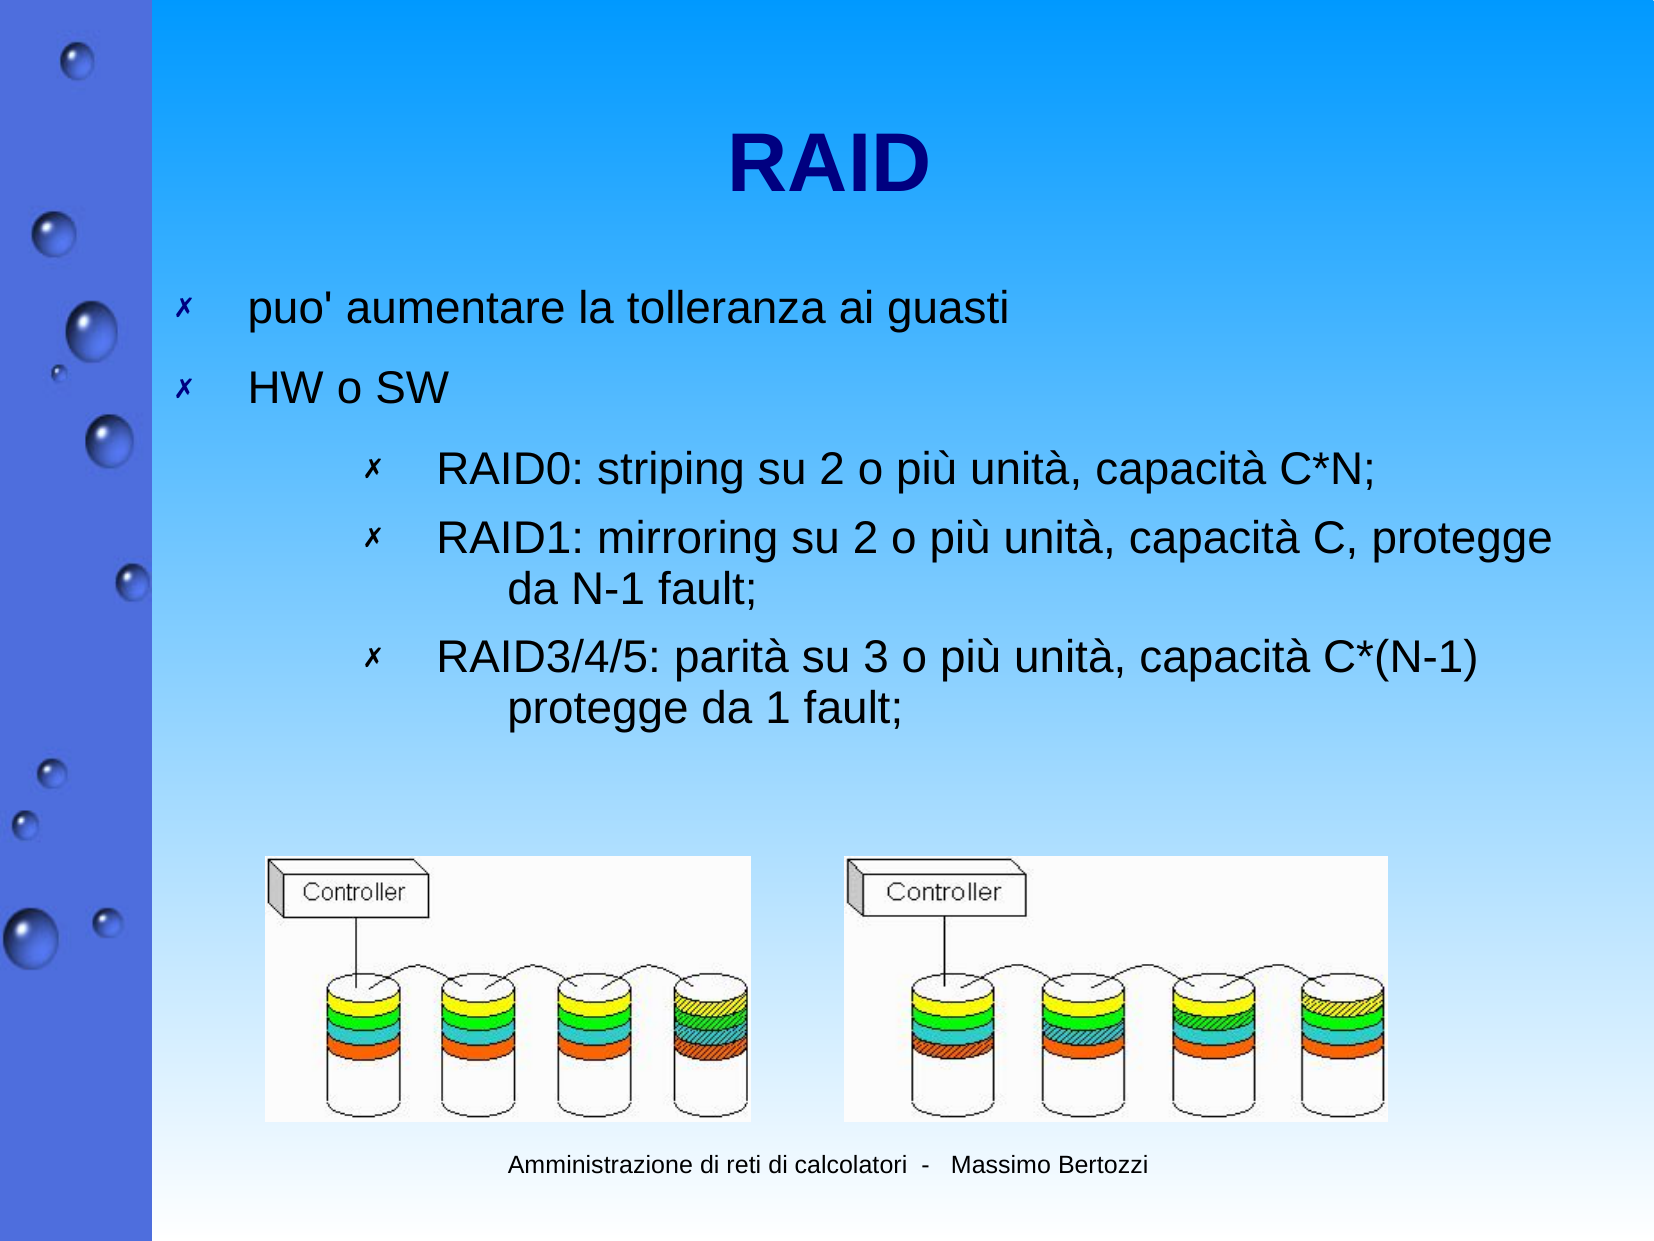

# RAID
puo' aumentare la tolleranza ai guasti
HW o SW
RAID0: striping su 2 o più unità, capacità C*N;
RAID1: mirroring su 2 o più unità, capacità C, protegge da N-1 fault;
RAID3/4/5: parità su 3 o più unità, capacità C*(N-1) protegge da 1 fault;